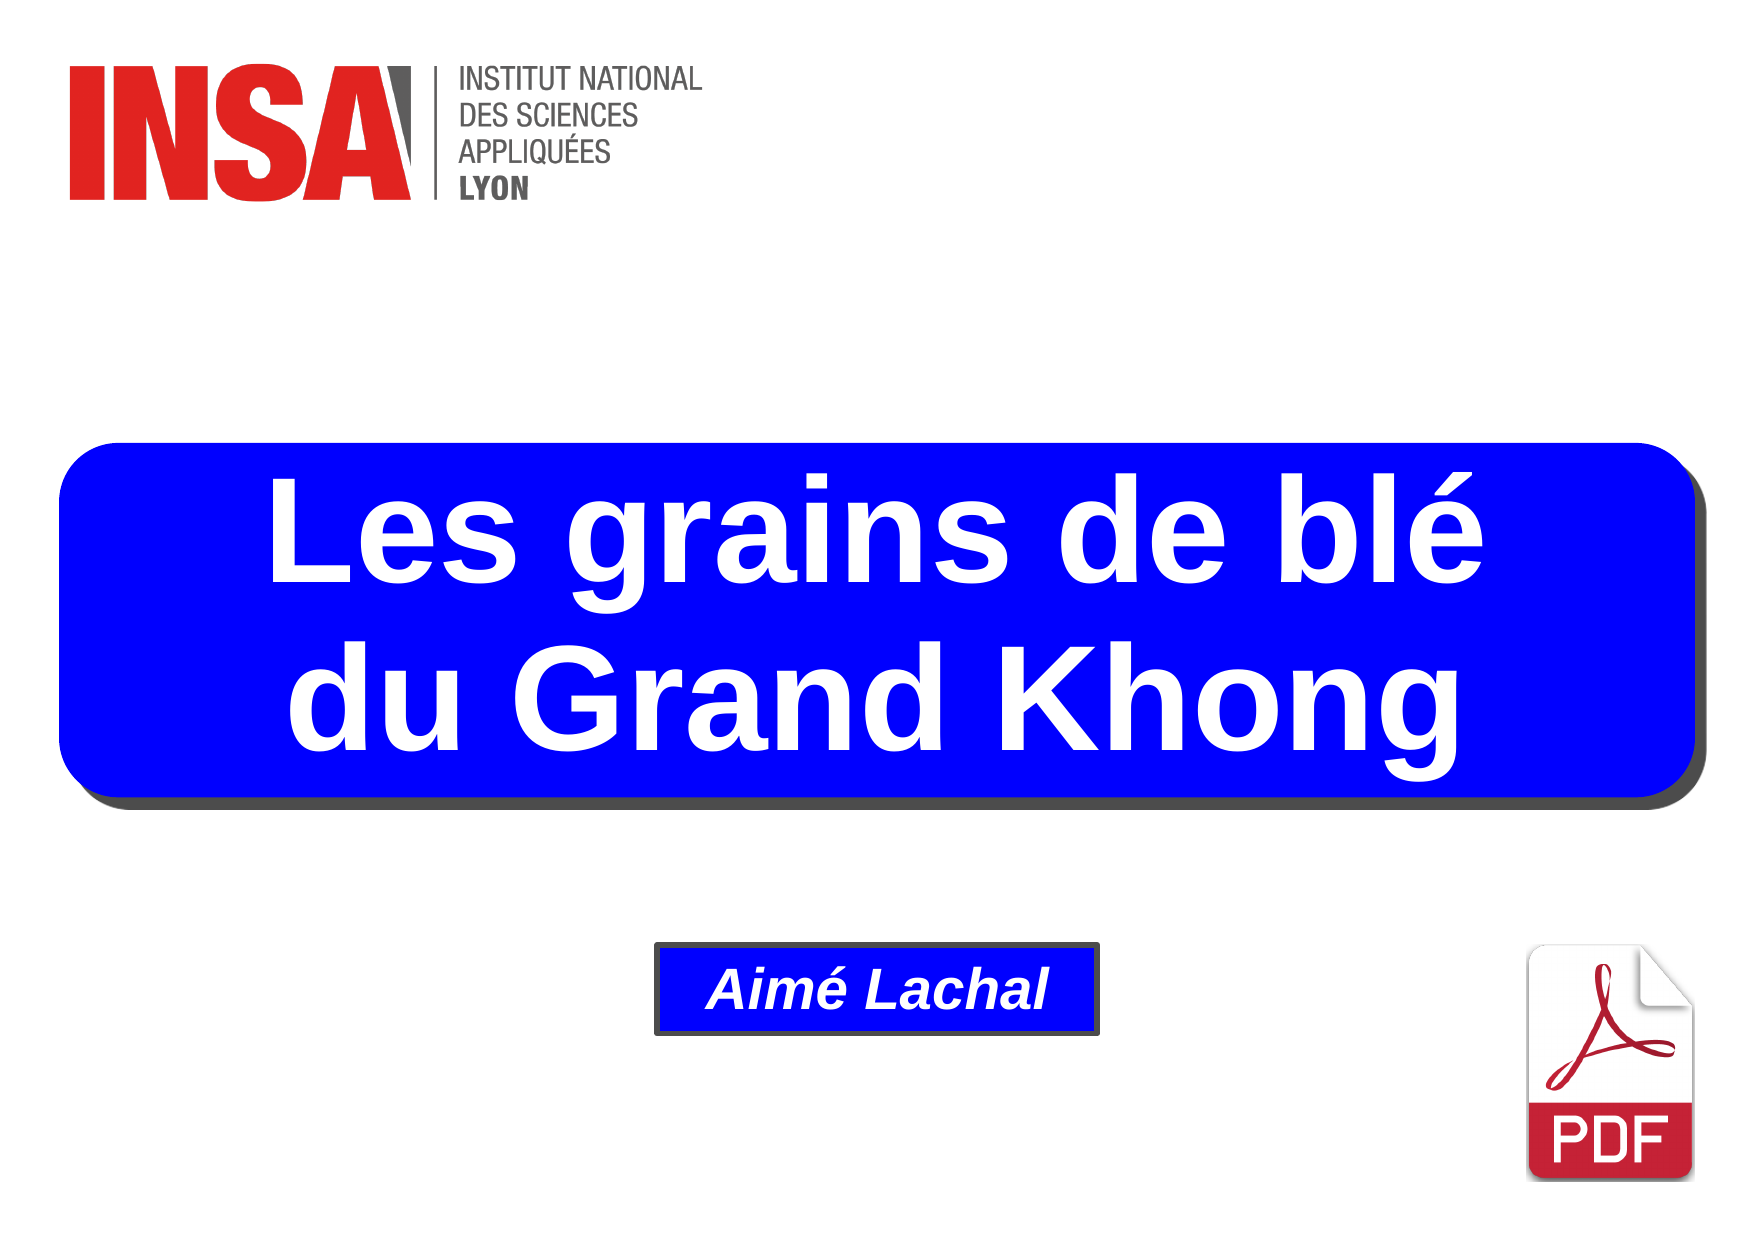

Les grains de blé
du Grand Khong
# Aimé Lachal